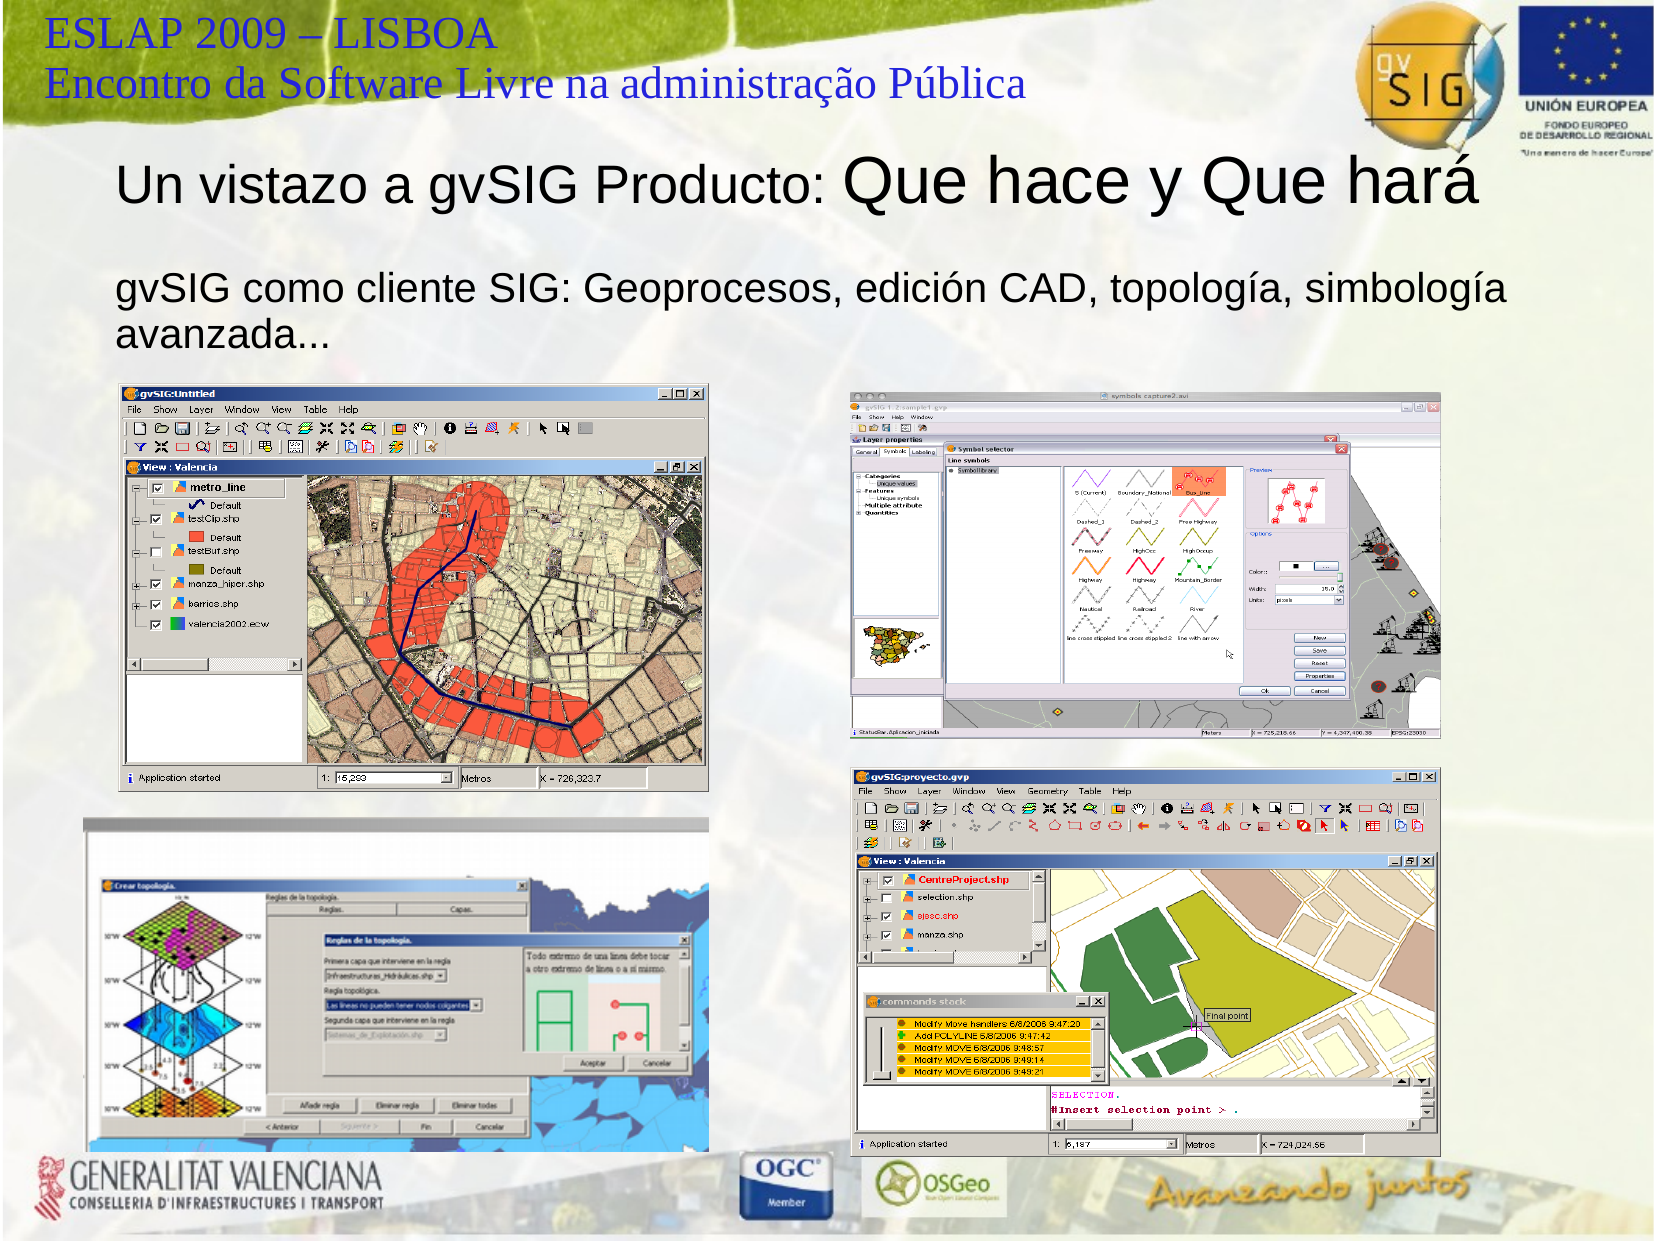

Un vistazo a gvSIG Producto: Que hace y Que hará
gvSIG como cliente SIG: Geoprocesos, edición CAD, topología, simbología avanzada...